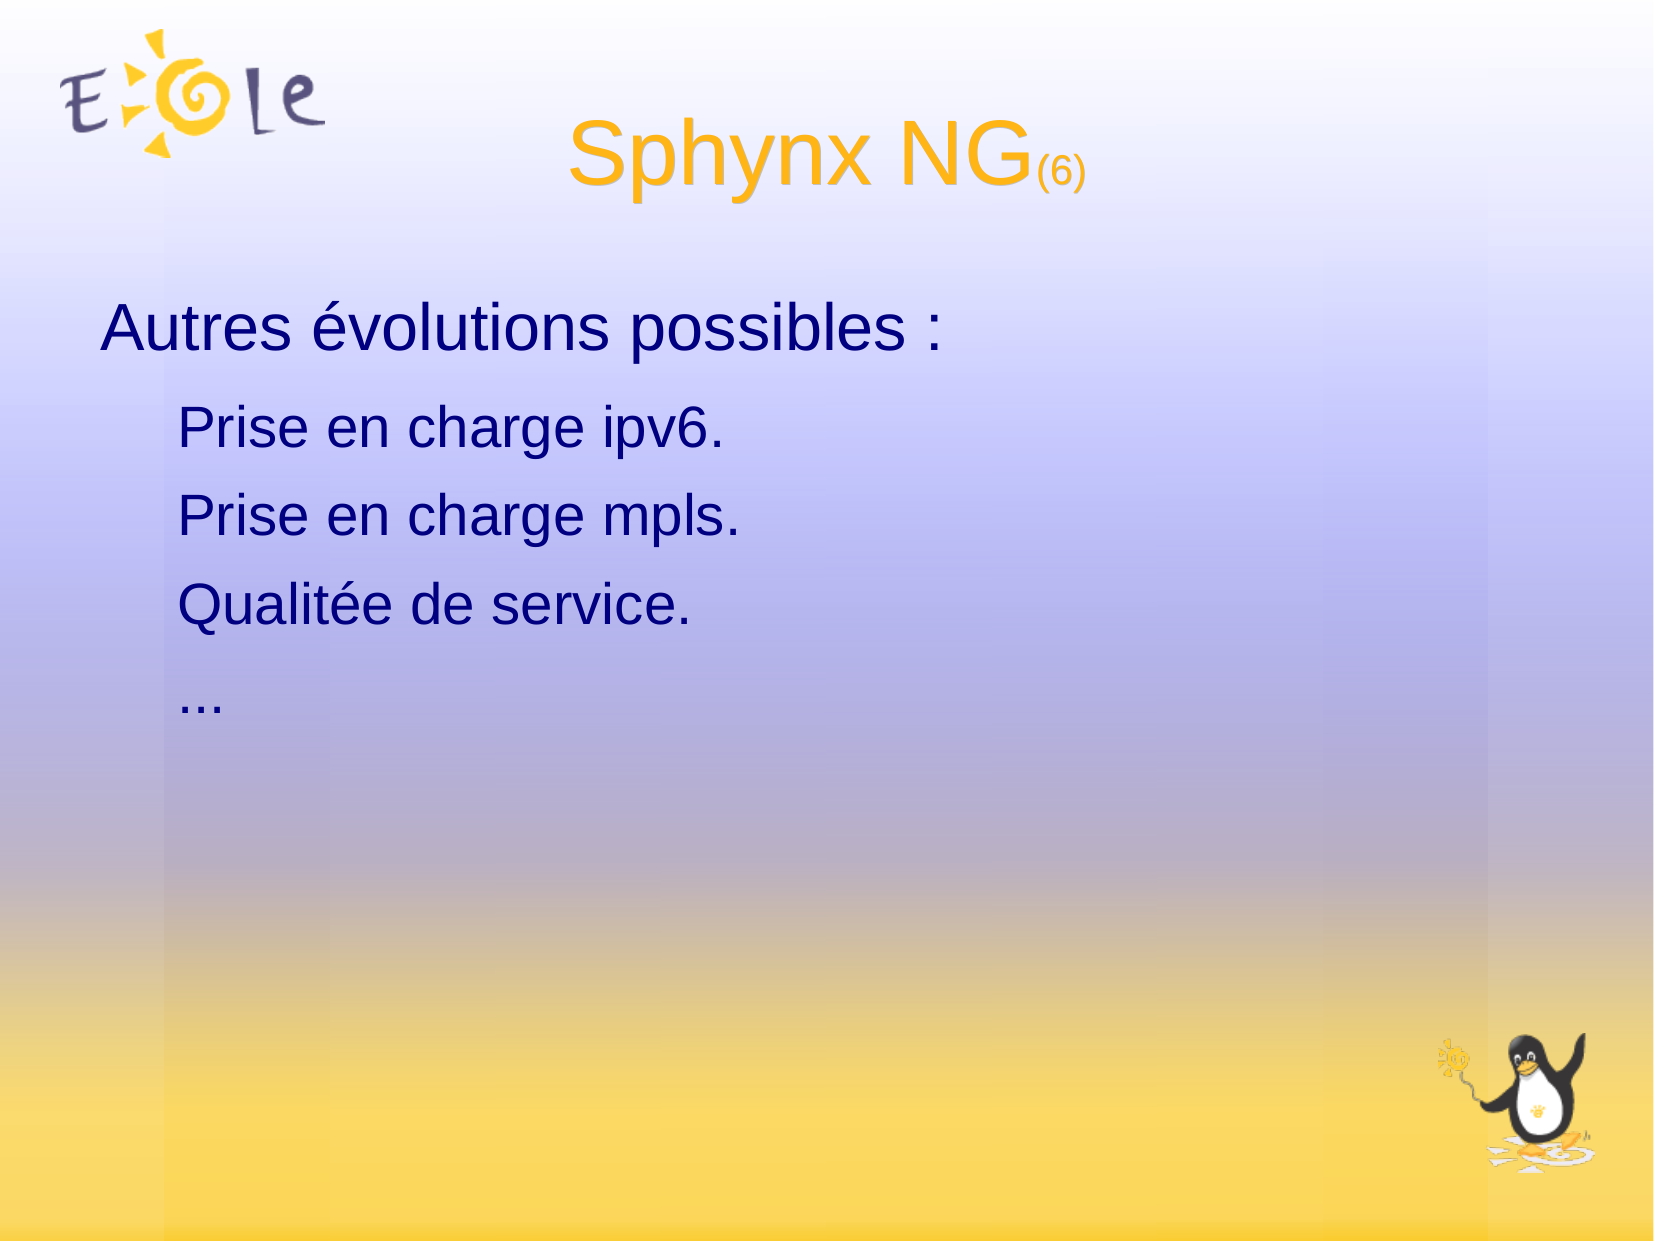

Sphynx NG(6)
# Autres évolutions possibles :
Prise en charge ipv6.
Prise en charge mpls.
Qualitée de service.
...